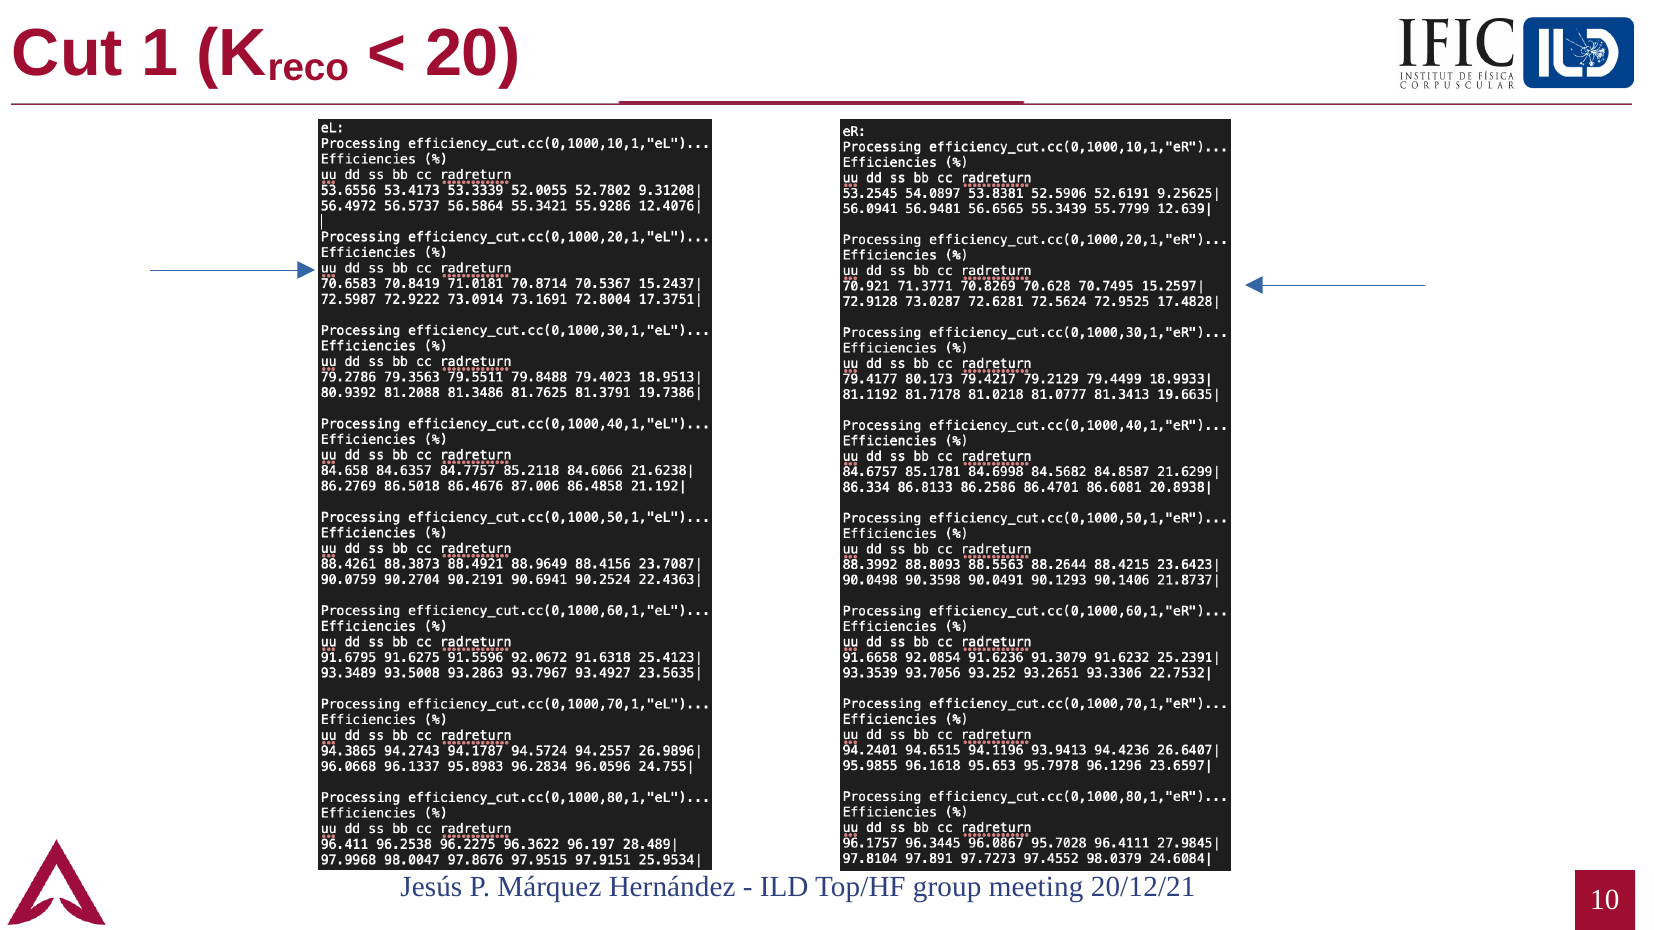

# Cut 1 (Kreco < 20)
10